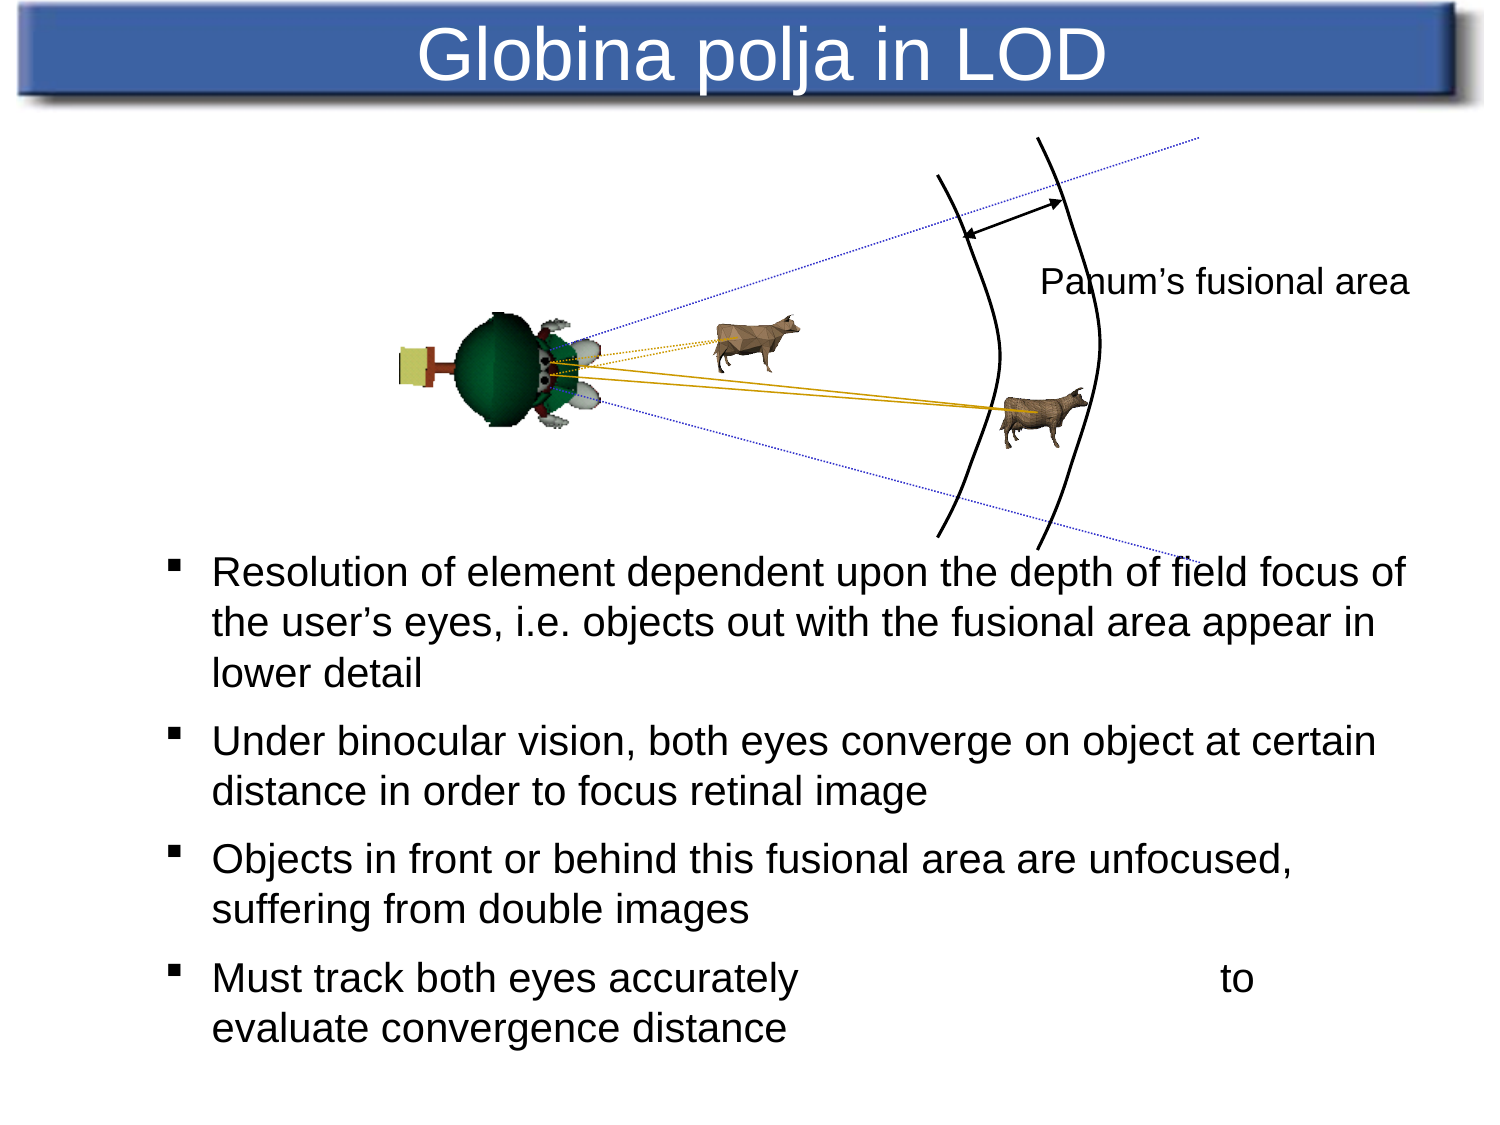

# Globina polja in LOD
Panum’s fusional area
Resolution of element dependent upon the depth of field focus of the user’s eyes, i.e. objects out with the fusional area appear in lower detail
Under binocular vision, both eyes converge on object at certain distance in order to focus retinal image
Objects in front or behind this fusional area are unfocused, suffering from double images
Must track both eyes accurately			 to evaluate convergence distance